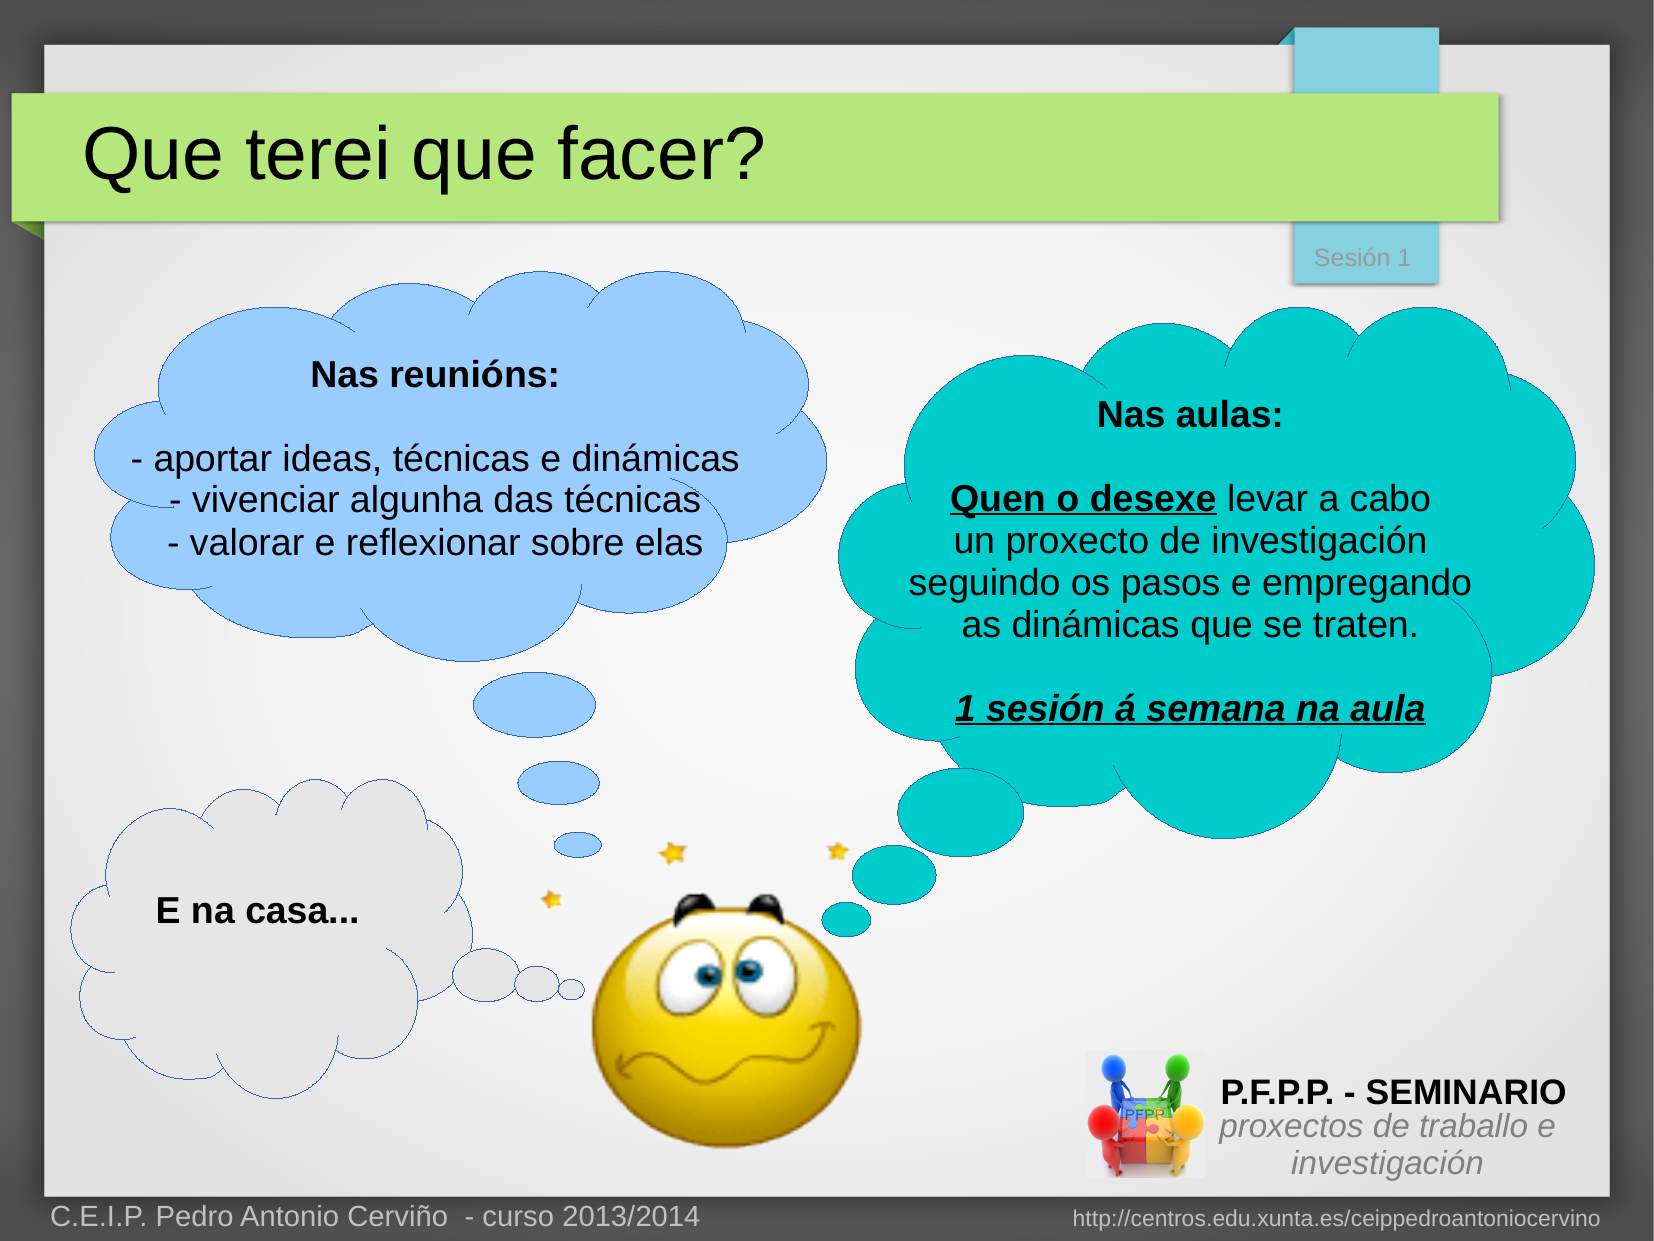

# Que terei que facer?
Sesión 1
Nas reunións:
- aportar ideas, técnicas e dinámicas
- vivenciar algunha das técnicas
- valorar e reflexionar sobre elas
Nas aulas:
Quen o desexe levar a cabo
un proxecto de investigación
seguindo os pasos e empregando
as dinámicas que se traten.
1 sesión á semana na aula
E na casa...
P.F.P.P. - SEMINARIO
proxectos de traballo e investigación
C.E.I.P. Pedro Antonio Cerviño - curso 2013/2014 http://centros.edu.xunta.es/ceippedroantoniocervino